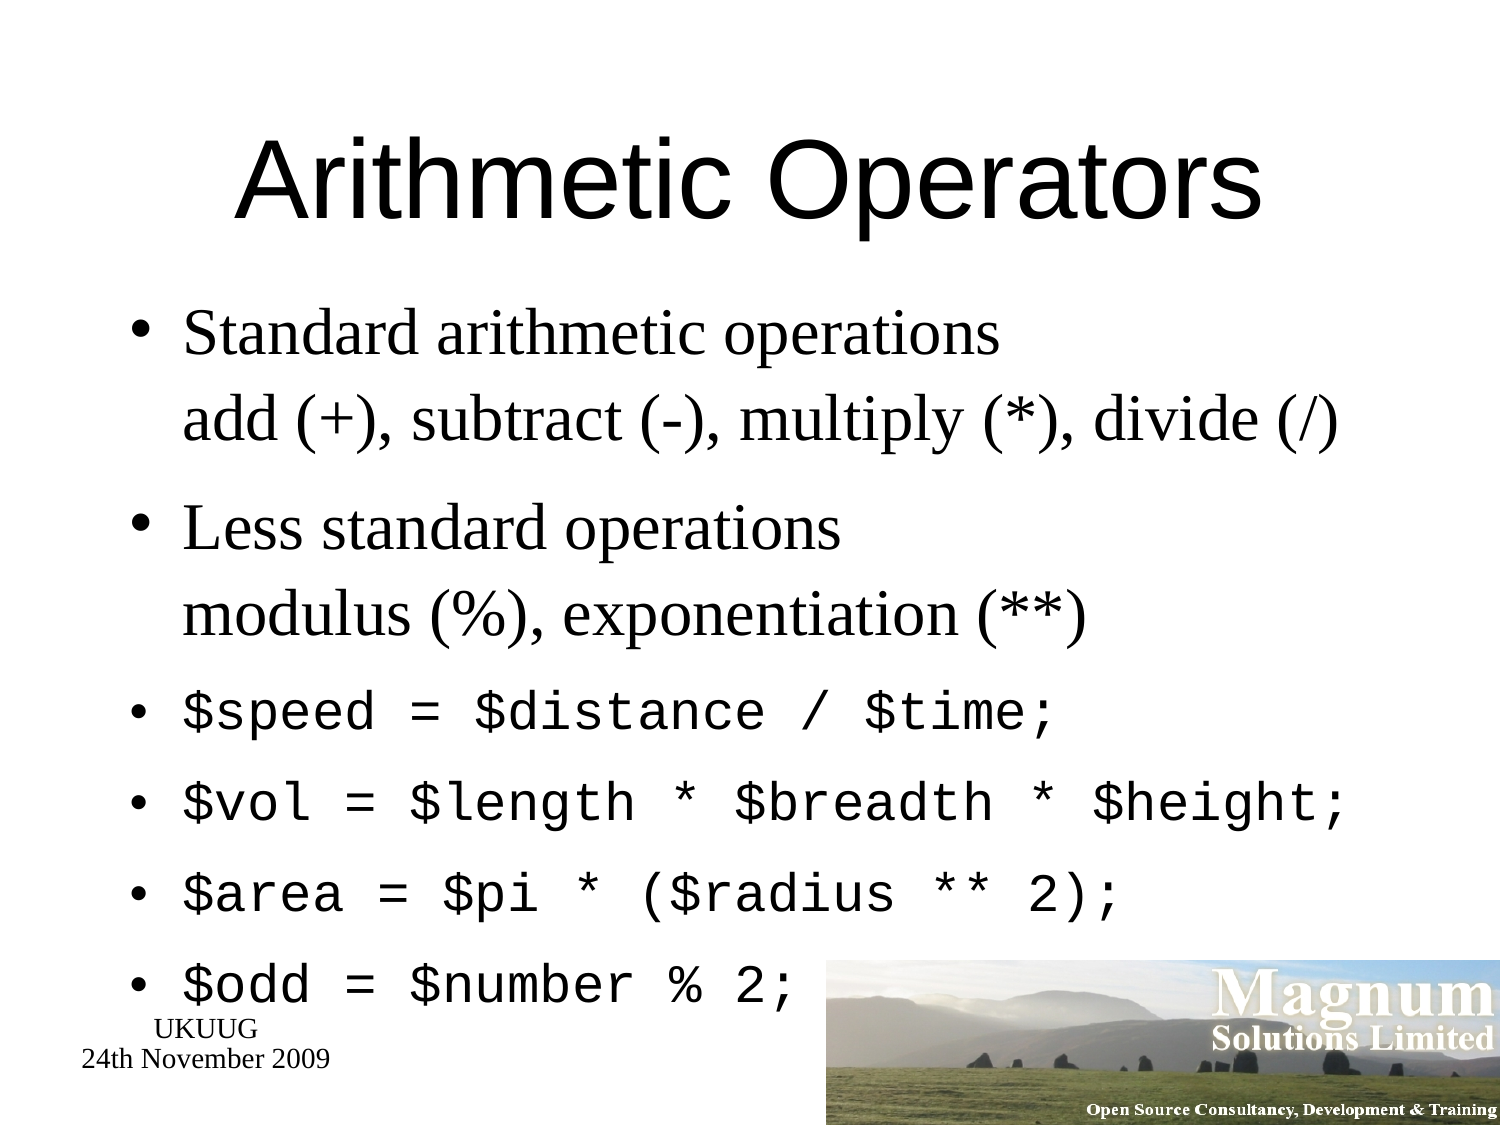

# Arithmetic Operators
Standard arithmetic operations
add (+), subtract (-), multiply (*), divide (/)‏
Less standard operations
modulus (%), exponentiation (**)‏
$speed = $distance / $time;
$vol = $length * $breadth * $height;
$area = $pi * ($radius ** 2);
$odd = $number % 2;
55